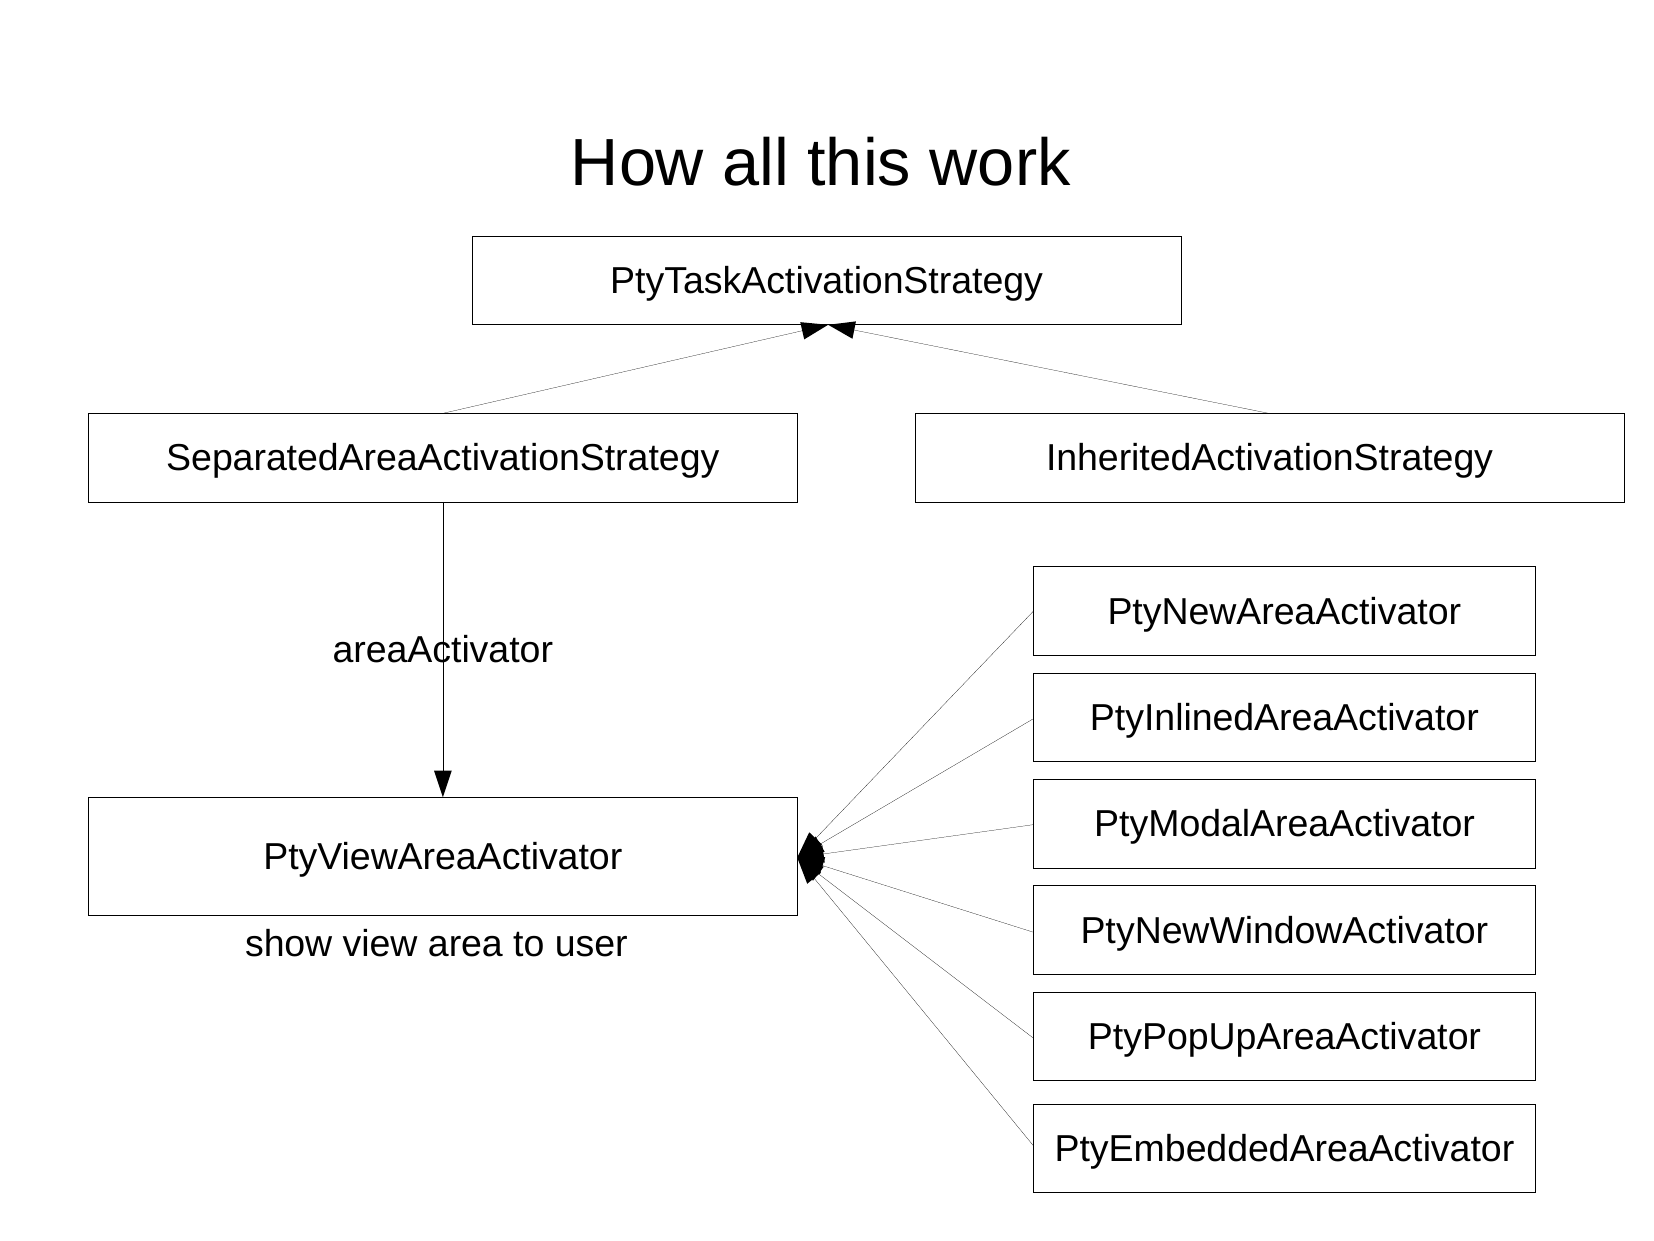

# How all this work
PtyTaskActivationStrategy
SeparatedAreaActivationStrategy
InheritedActivationStrategy
PtyNewAreaActivator
PtyInlinedAreaActivator
PtyModalAreaActivator
PtyViewAreaActivator
PtyNewWindowActivator
show view area to user
PtyPopUpAreaActivator
PtyEmbeddedAreaActivator